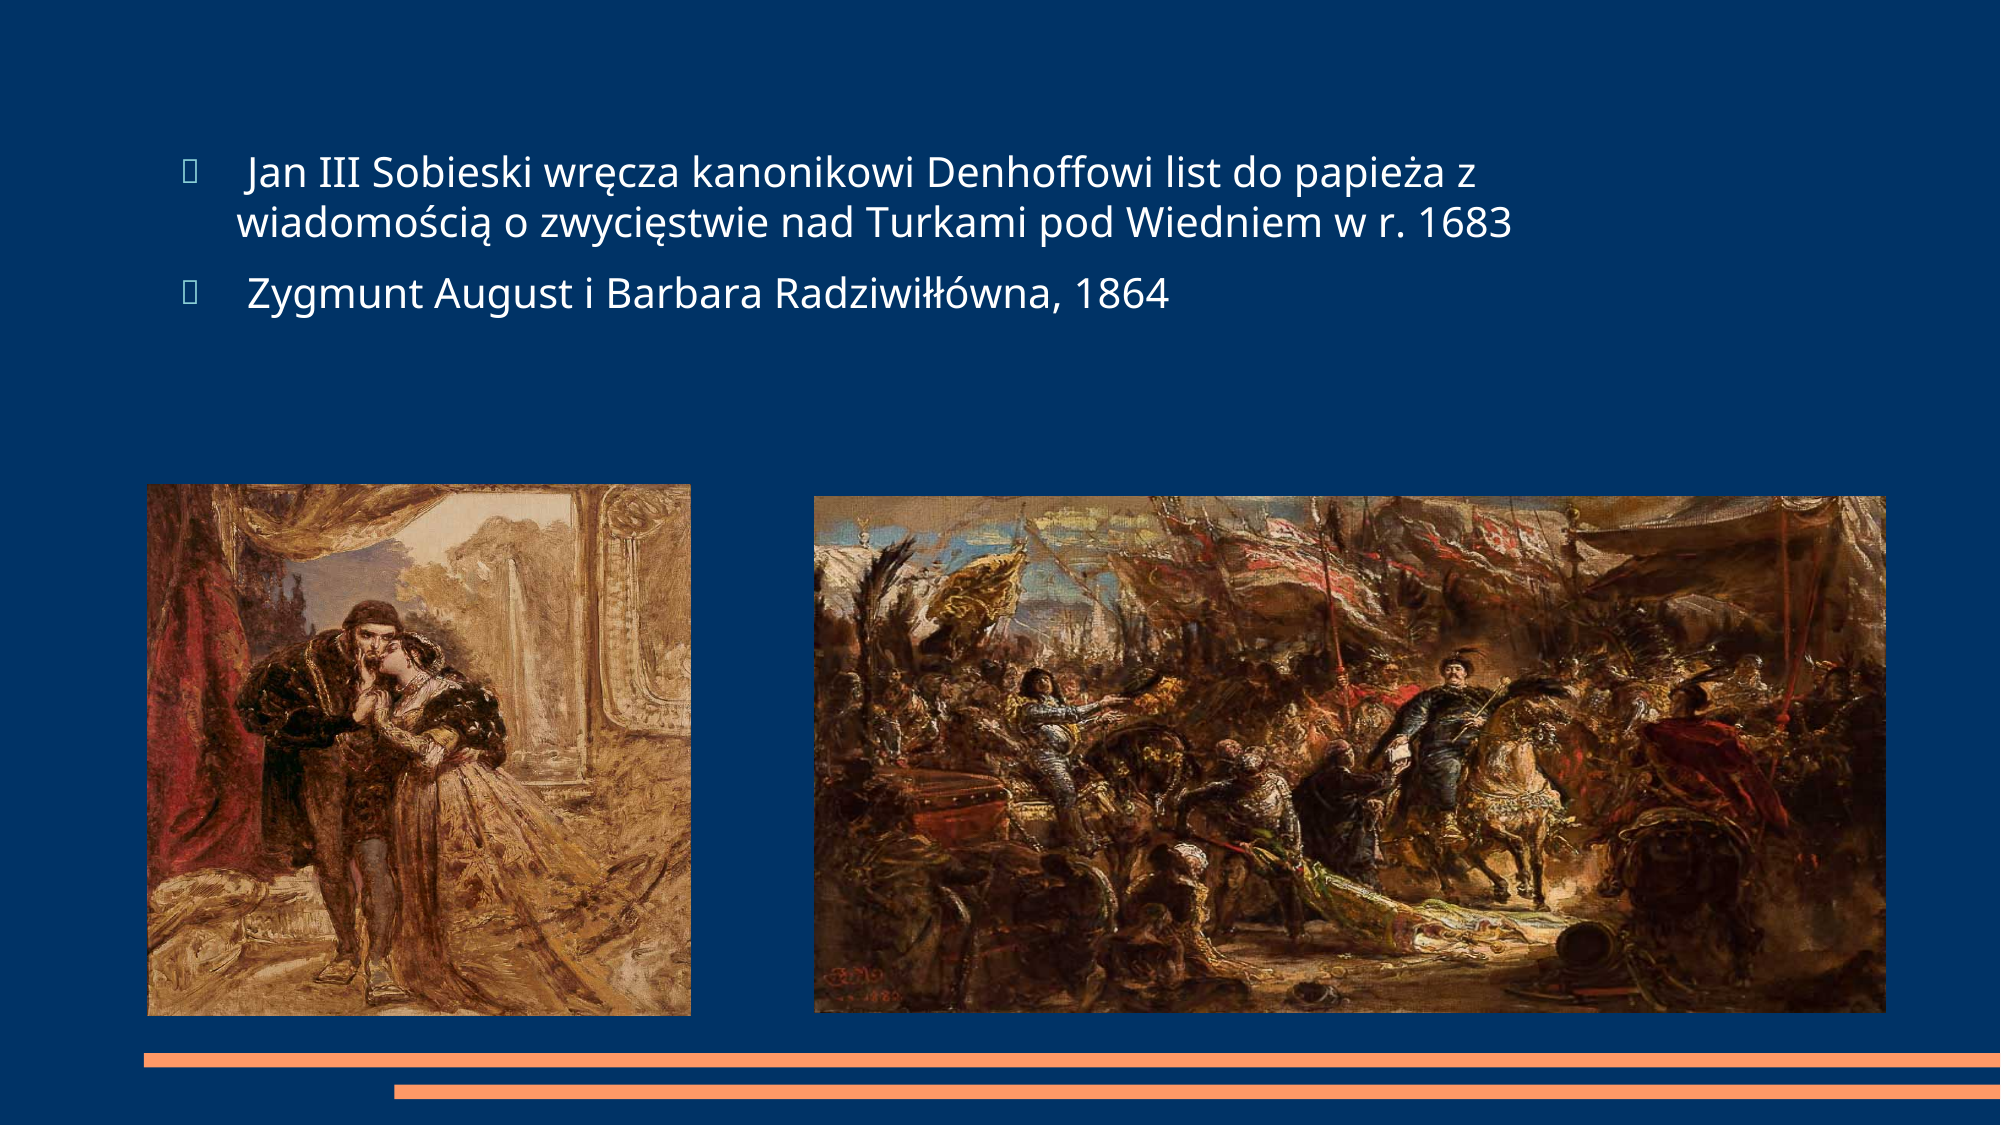

#
 Jan III Sobieski wręcza kanonikowi Denhoffowi list do papieża z wiadomością o zwycięstwie nad Turkami pod Wiedniem w r. 1683
 Zygmunt August i Barbara Radziwiłłówna, 1864